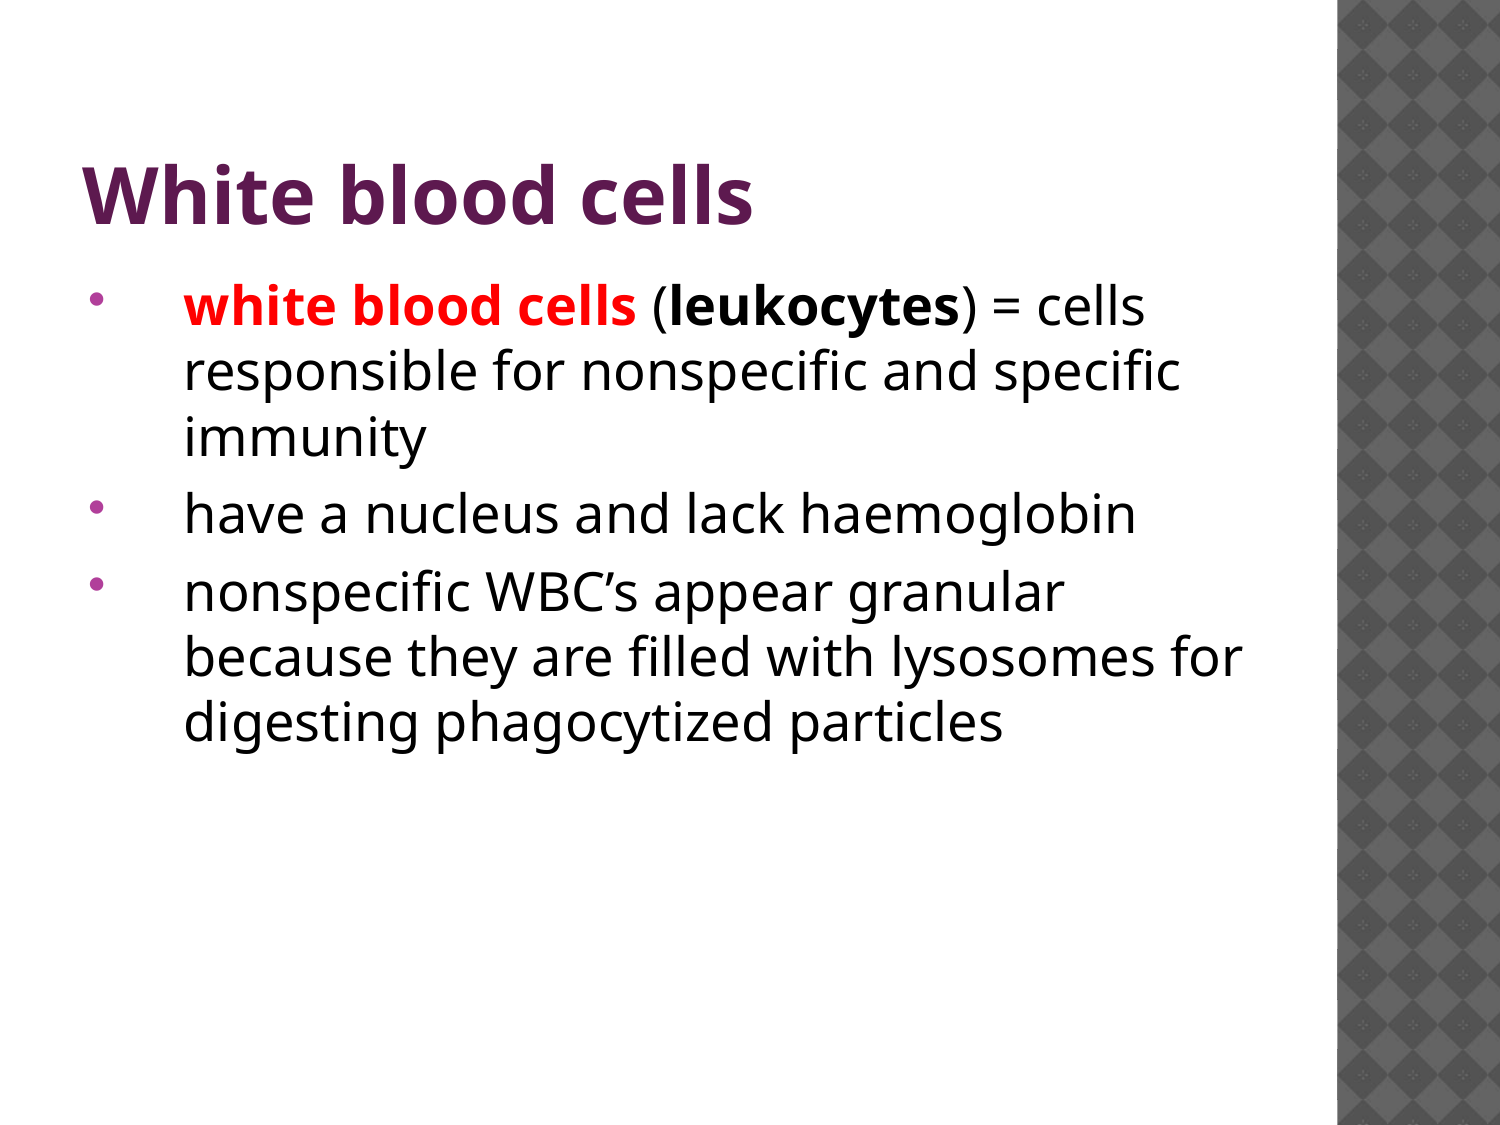

# White blood cells
white blood cells (leukocytes) = cells responsible for nonspecific and specific immunity
have a nucleus and lack haemoglobin
nonspecific WBC’s appear granular because they are filled with lysosomes for digesting phagocytized particles